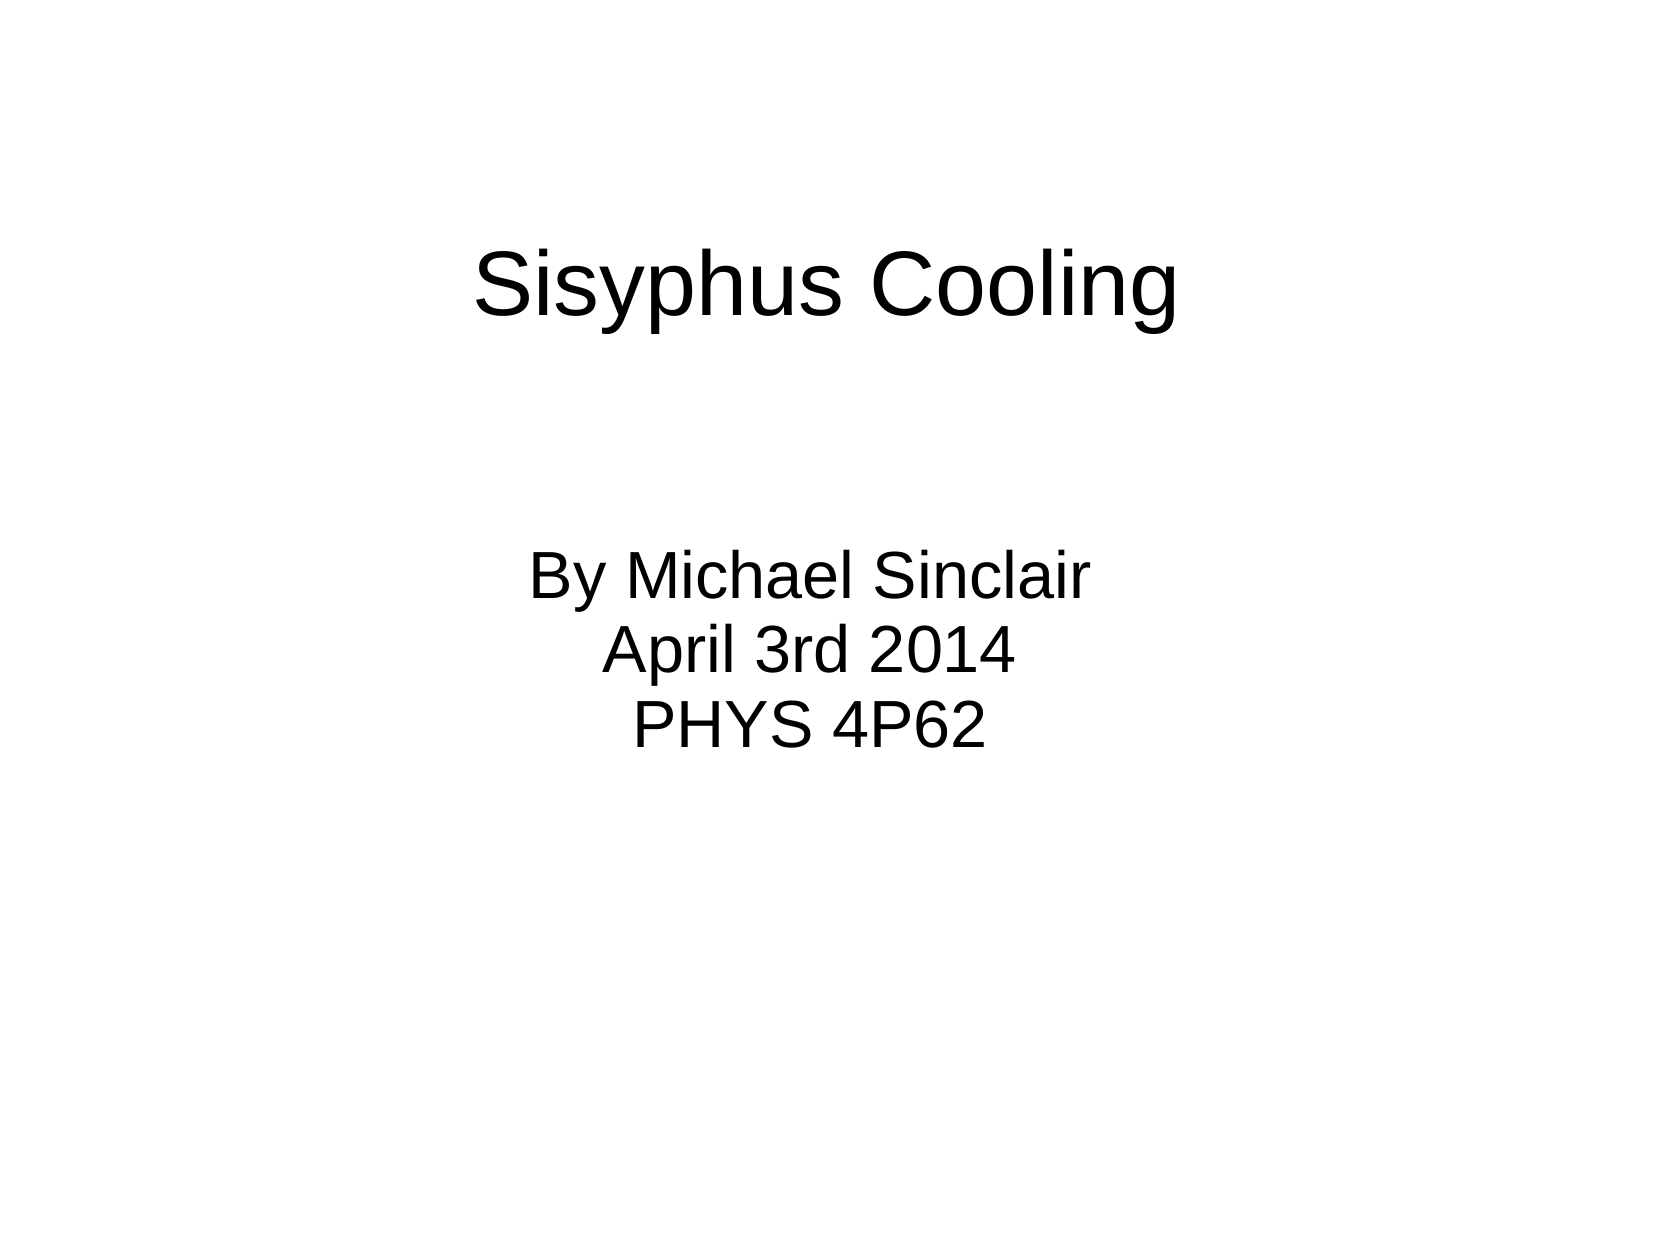

# Sisyphus Cooling
By Michael Sinclair
April 3rd 2014
PHYS 4P62